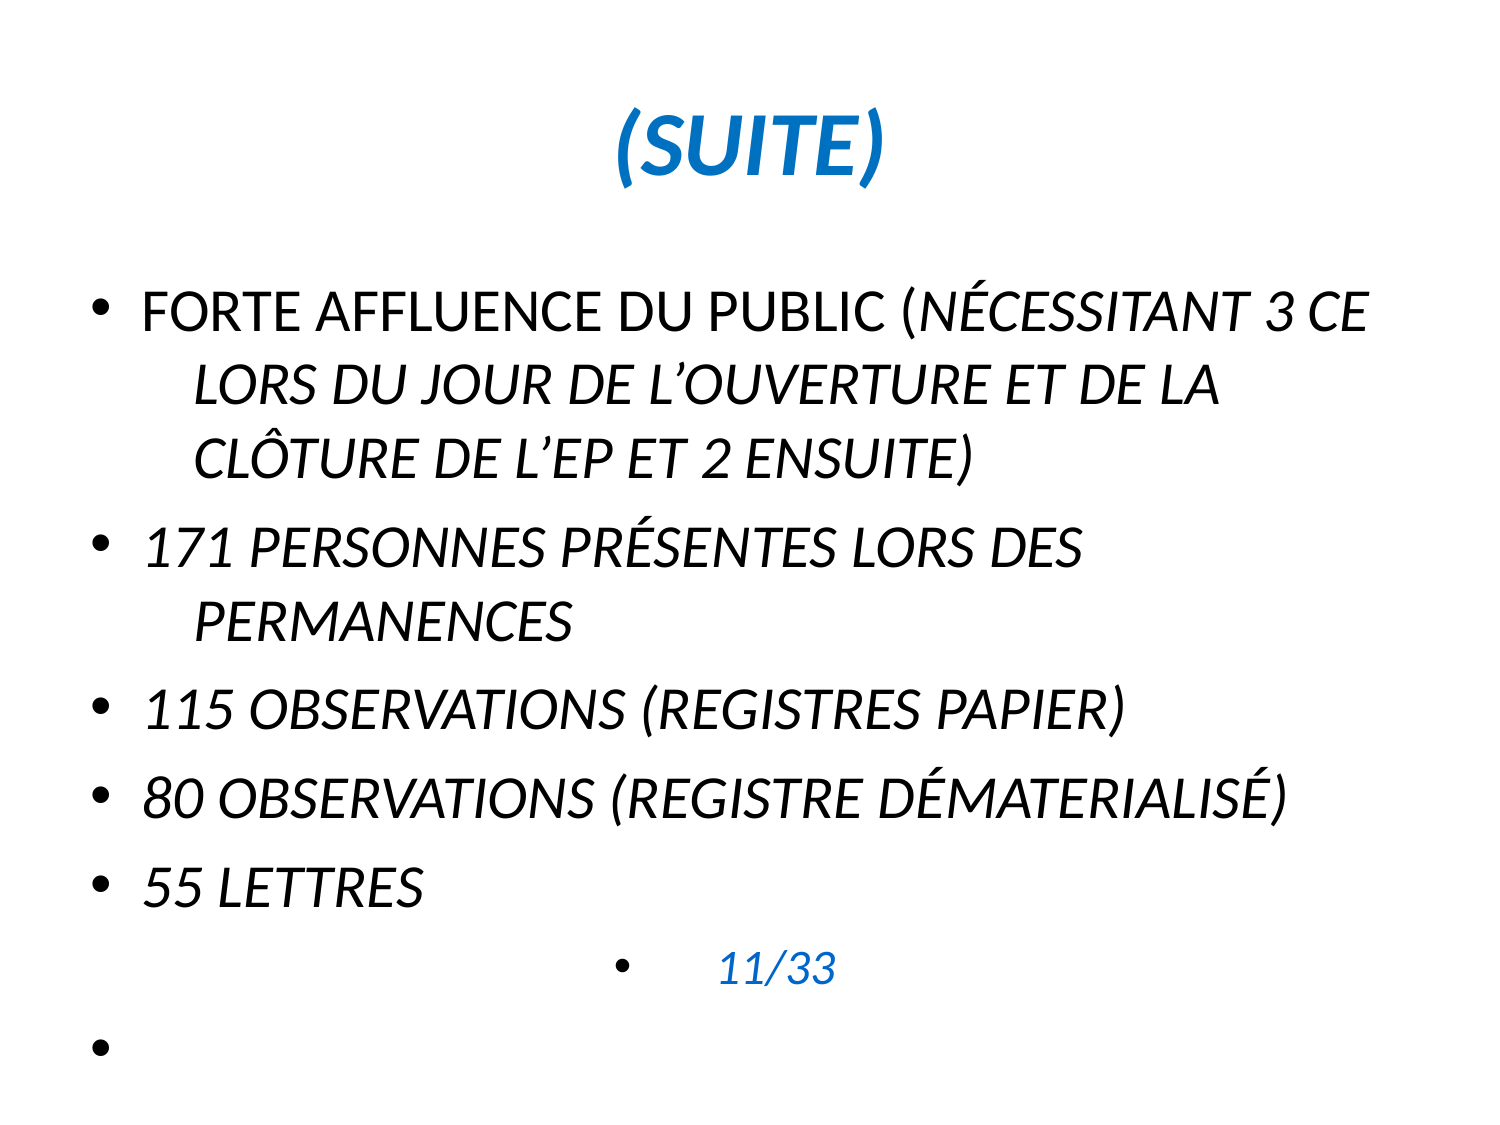

# (SUITE)
FORTE AFFLUENCE DU PUBLIC (NÉCESSITANT 3 CE LORS DU JOUR DE L’OUVERTURE ET DE LA CLÔTURE DE L’EP ET 2 ENSUITE)
171 PERSONNES PRÉSENTES LORS DES PERMANENCES
115 OBSERVATIONS (REGISTRES PAPIER)
80 OBSERVATIONS (REGISTRE DÉMATERIALISÉ)
55 LETTRES
11/33